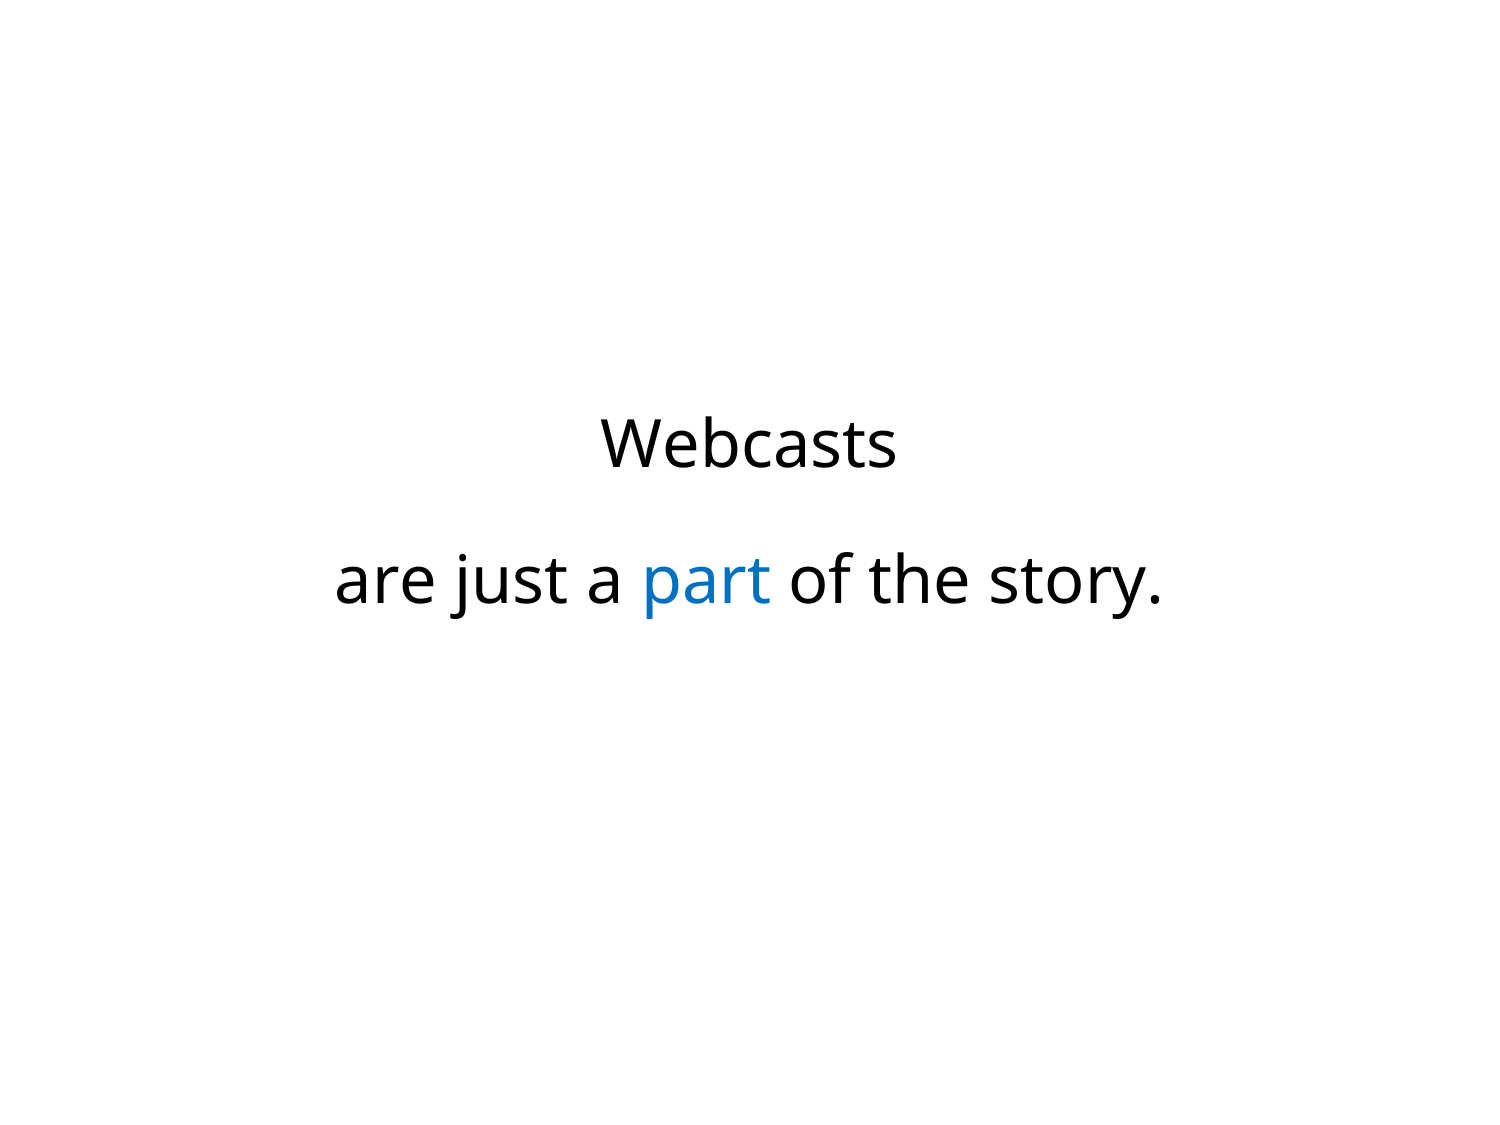

Webcasts
are just a part of the story.